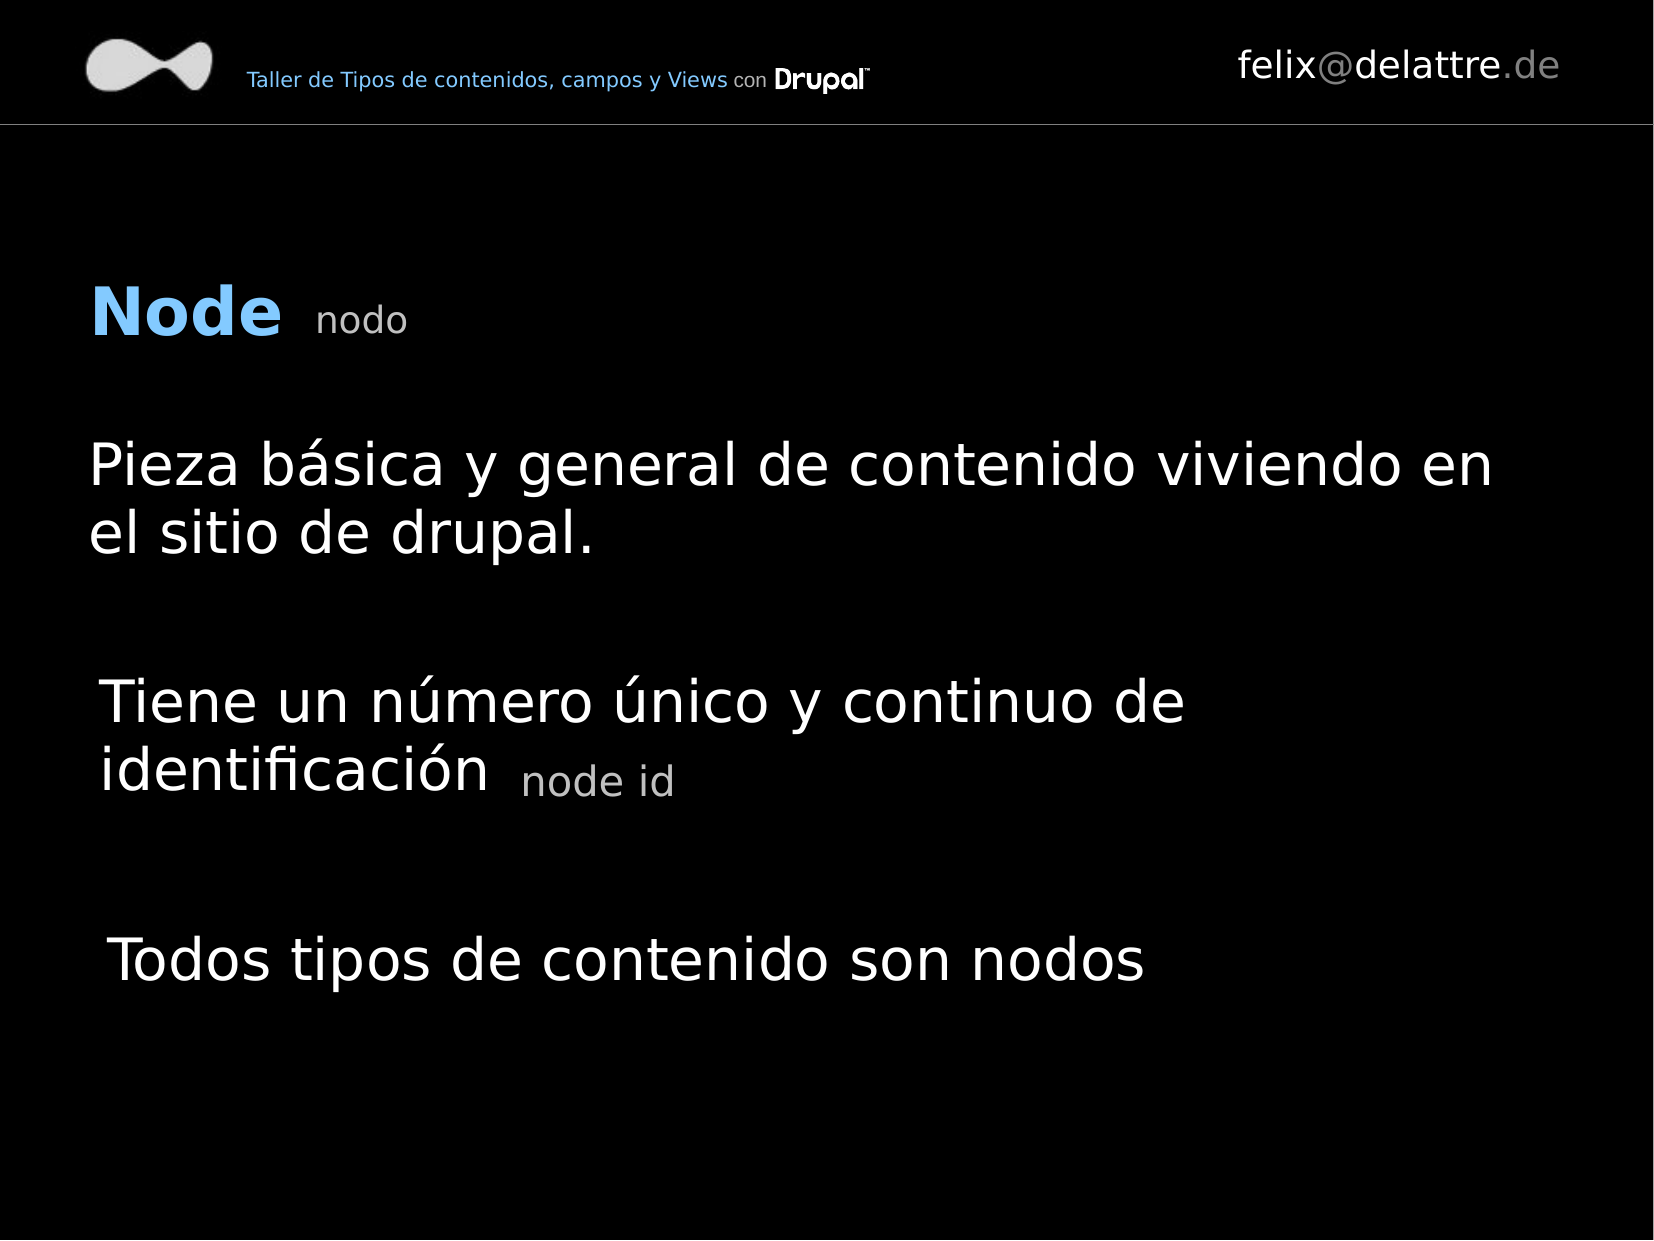

Node
nodo
Pieza básica y general de contenido viviendo en el sitio de drupal.
Tiene un número único y continuo de identificación
node id
Todos tipos de contenido son nodos